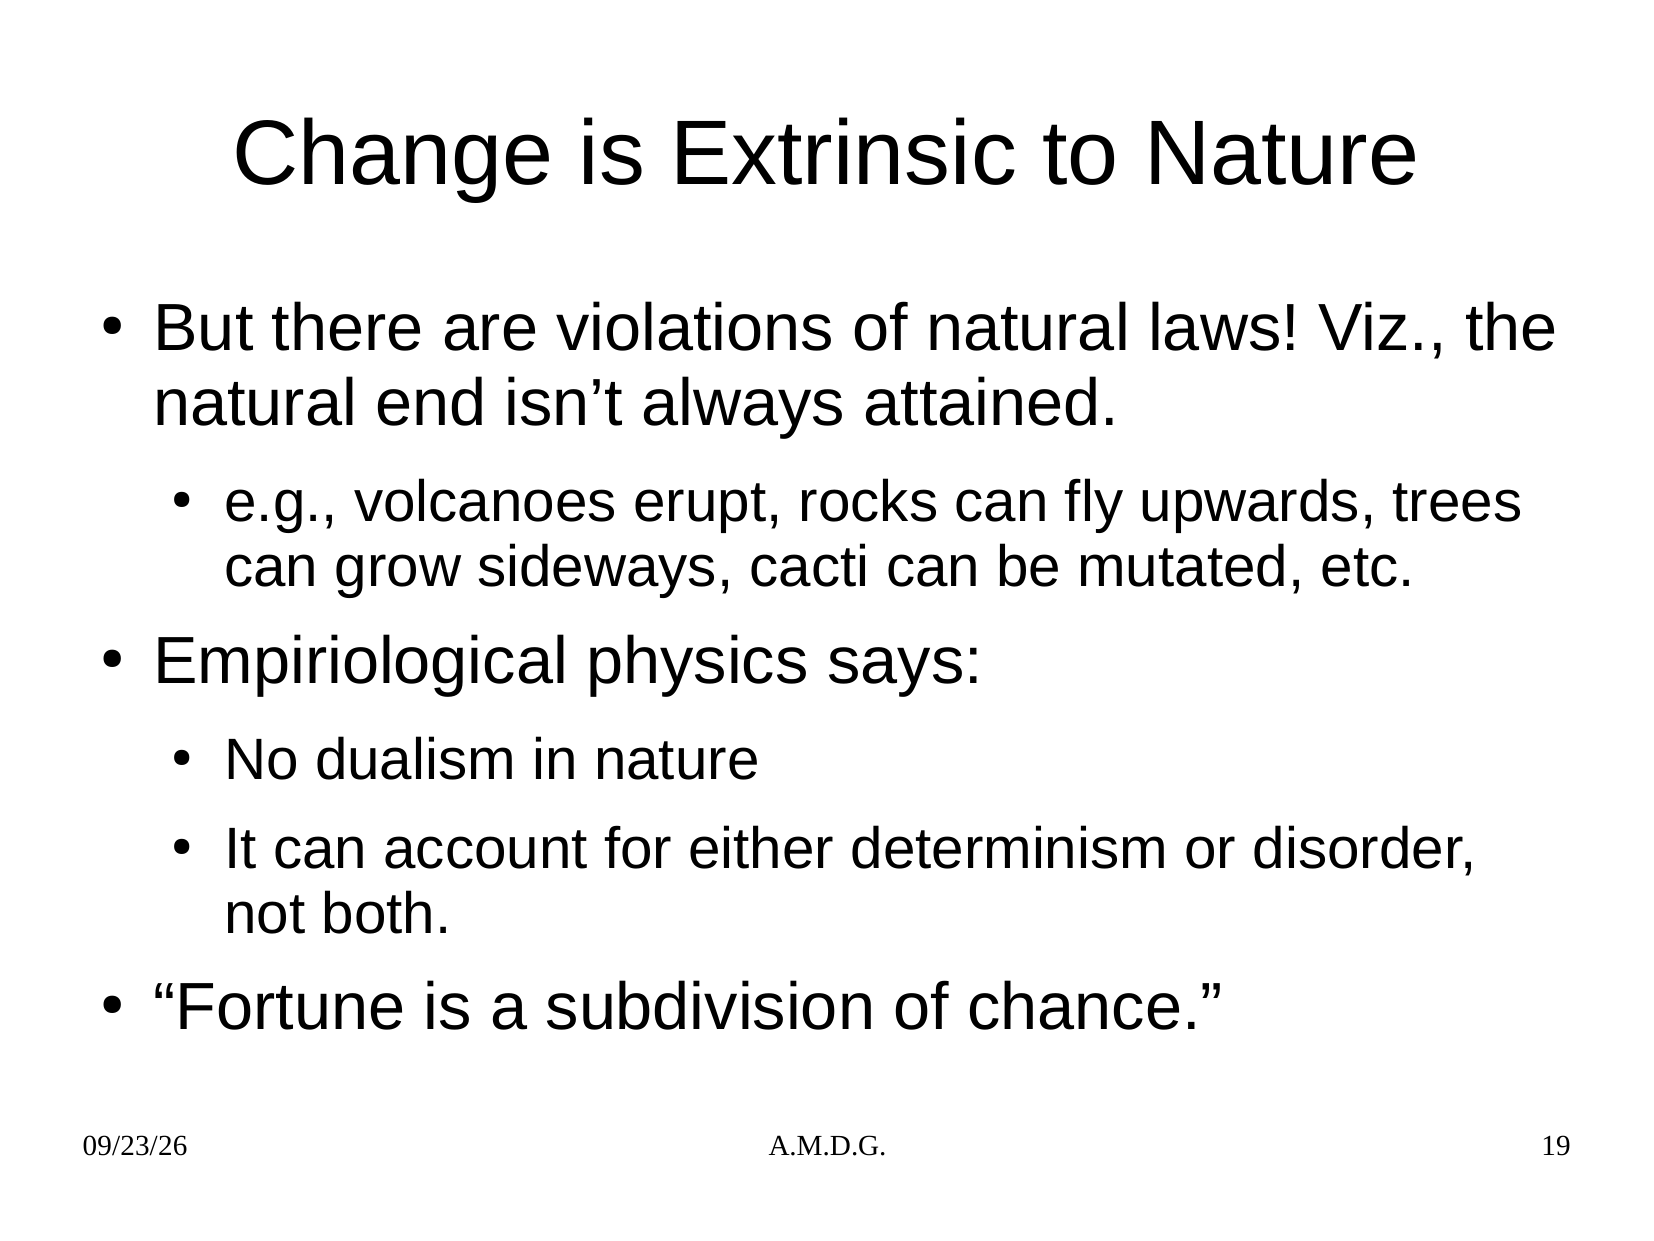

Change is Extrinsic to Nature
# But there are violations of natural laws! Viz., the natural end isn’t always attained.
e.g., volcanoes erupt, rocks can fly upwards, trees can grow sideways, cacti can be mutated, etc.
Empiriological physics says:
No dualism in nature
It can account for either determinism or disorder, not both.
“Fortune is a subdivision of chance.”
A.M.D.G.
19